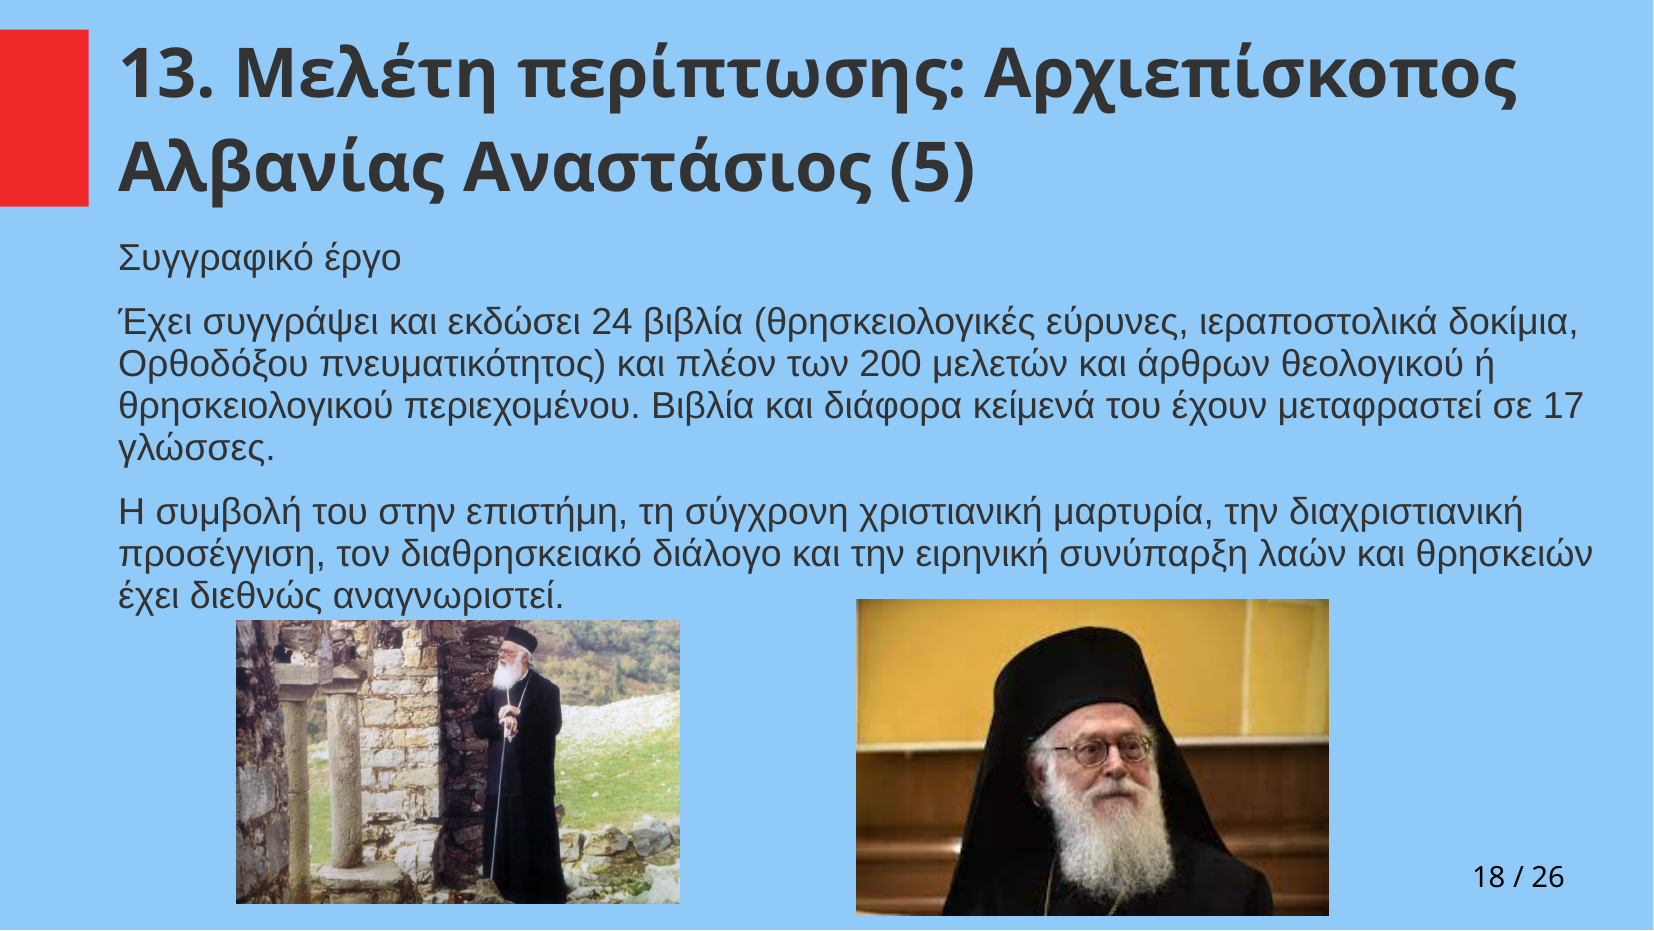

# 13. Μελέτη περίπτωσης: Αρχιεπίσκοπος Αλβανίας Αναστάσιος (5)
Συγγραφικό έργο
Έχει συγγράψει και εκδώσει 24 βιβλία (θρησκειολογικές εύρυνες, ιεραποστολικά δοκίμια, Ορθοδόξου πνευματικότητος) και πλέον των 200 μελετών και άρθρων θεολογικού ή θρησκειολογικού περιεχομένου. Βιβλία και διάφορα κείμενά του έχουν μεταφραστεί σε 17 γλώσσες.
Η συμβολή του στην επιστήμη, τη σύγχρονη χριστιανική μαρτυρία, την διαχριστιανική προσέγγιση, τον διαθρησκειακό διάλογο και την ειρηνική συνύπαρξη λαών και θρησκειών έχει διεθνώς αναγνωριστεί.
18